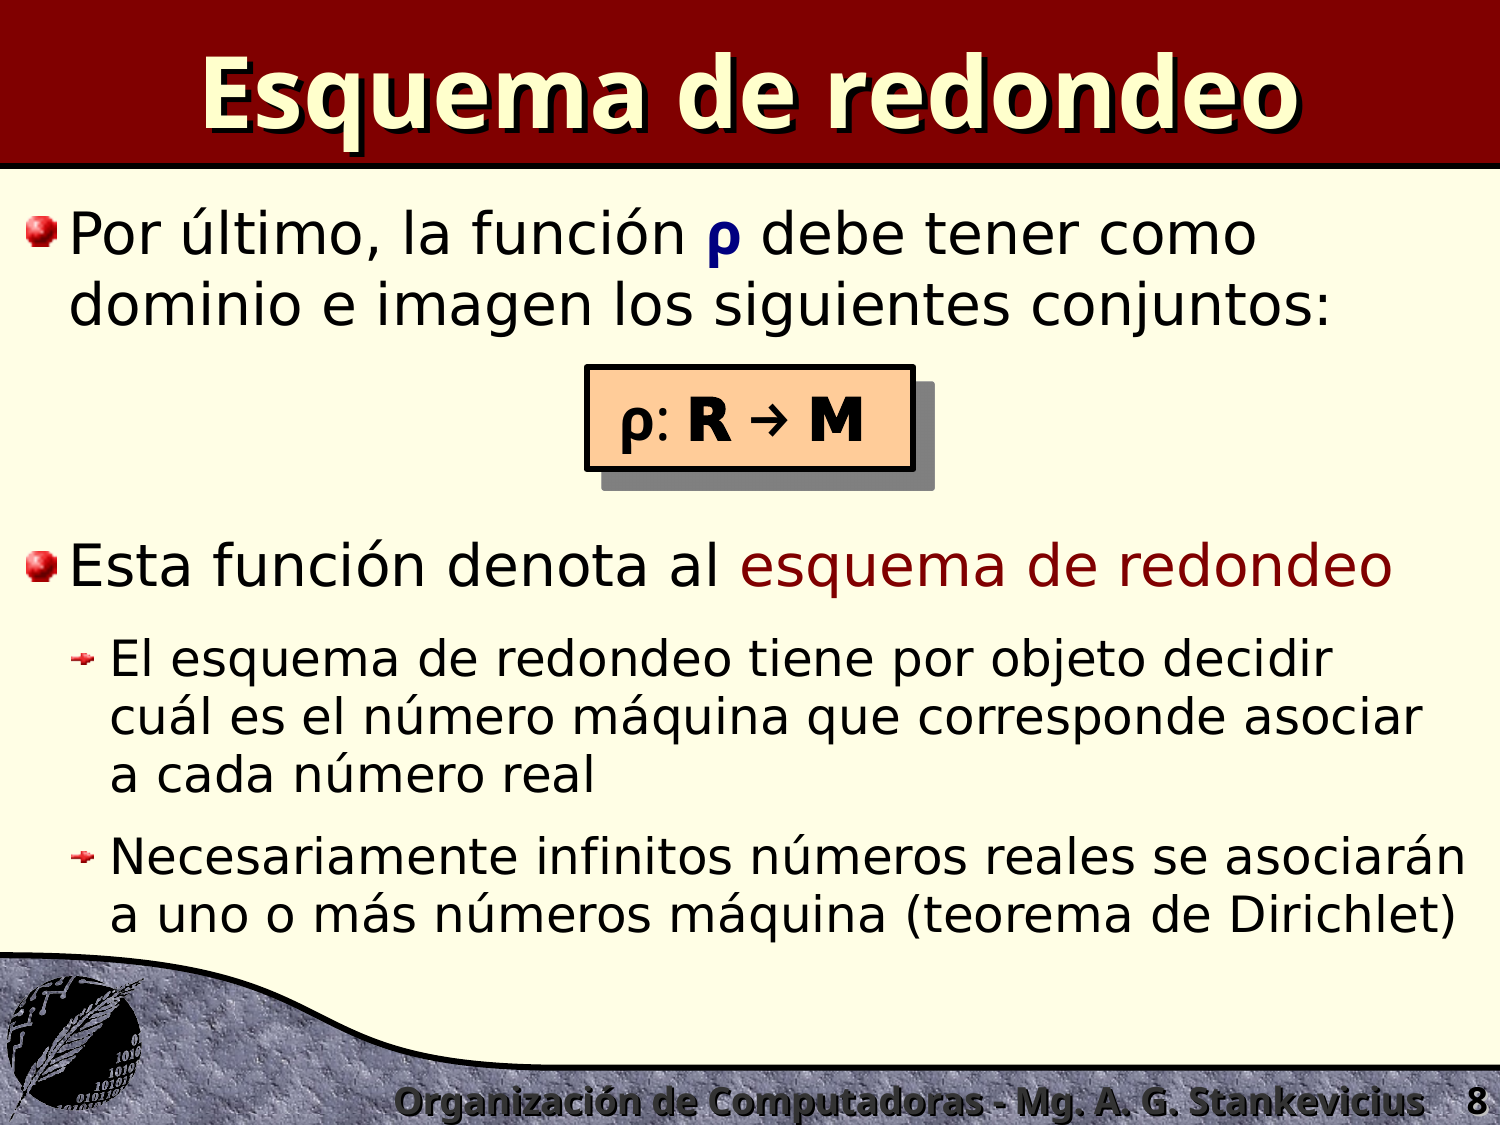

# Esquema de redondeo
Por último, la función ρ debe tener como dominio e imagen los siguientes conjuntos:
Esta función denota al esquema de redondeo
El esquema de redondeo tiene por objeto decidir
cuál es el número máquina que corresponde asociar
a cada número real
Necesariamente infinitos números reales se asociarán a uno o más números máquina (teorema de Dirichlet)
 ρ: R → M
8